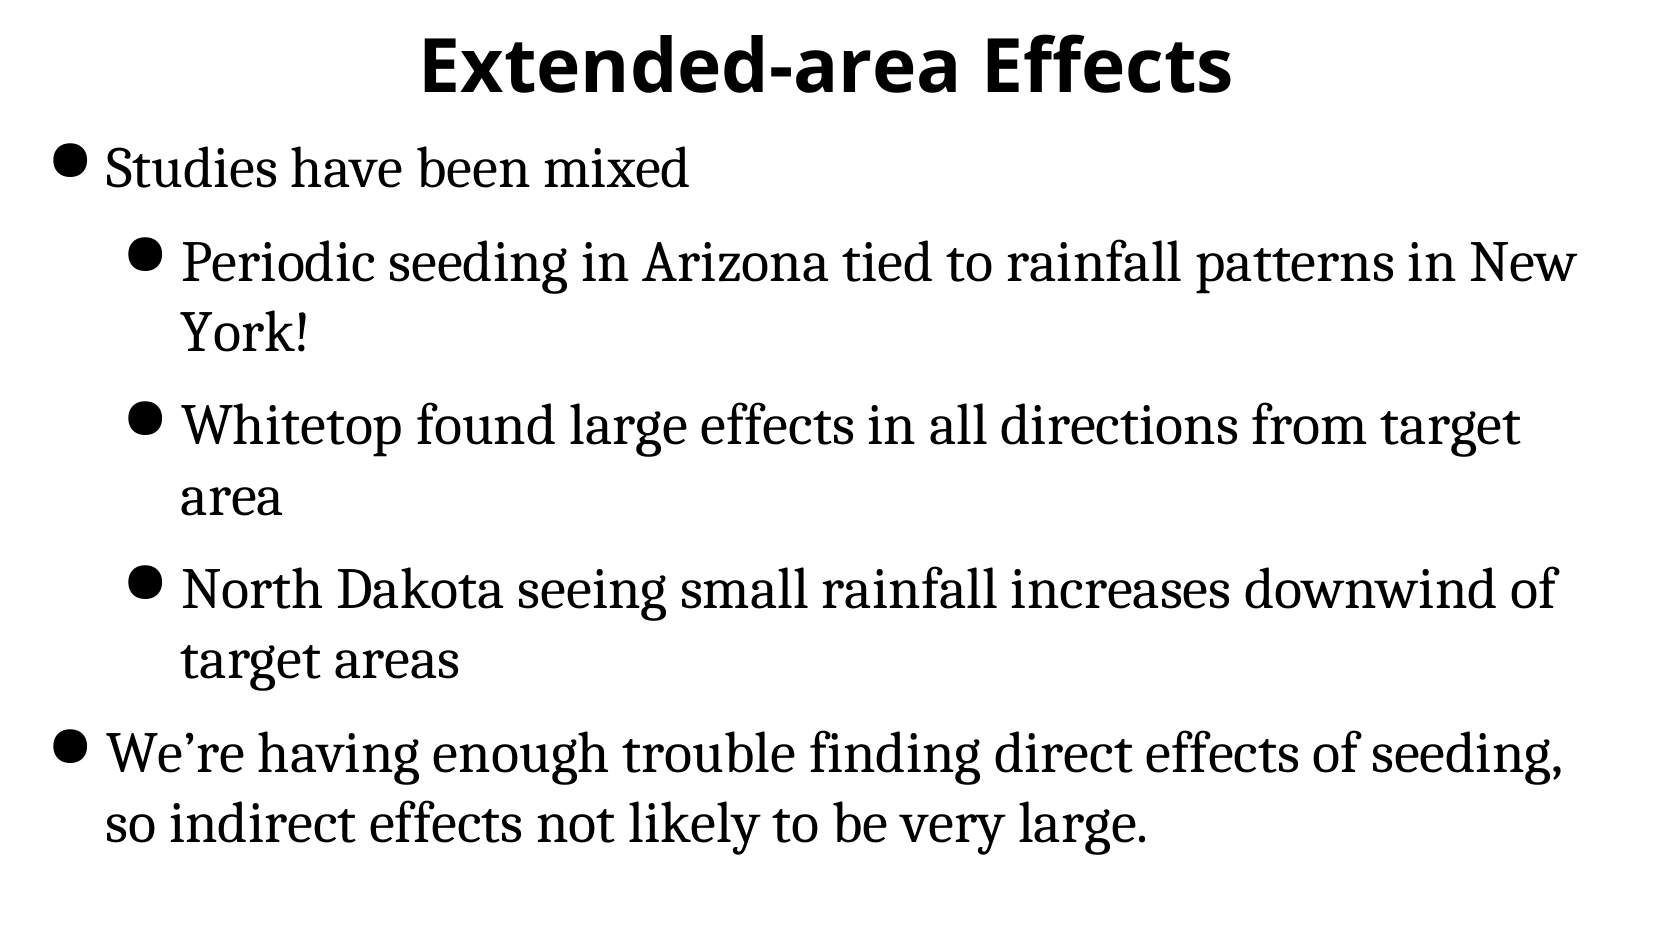

# Extended-area Effects
 Studies have been mixed
 Periodic seeding in Arizona tied to rainfall patterns in New York!
 Whitetop found large effects in all directions from target area
 North Dakota seeing small rainfall increases downwind of target areas
 We’re having enough trouble finding direct effects of seeding, so indirect effects not likely to be very large.